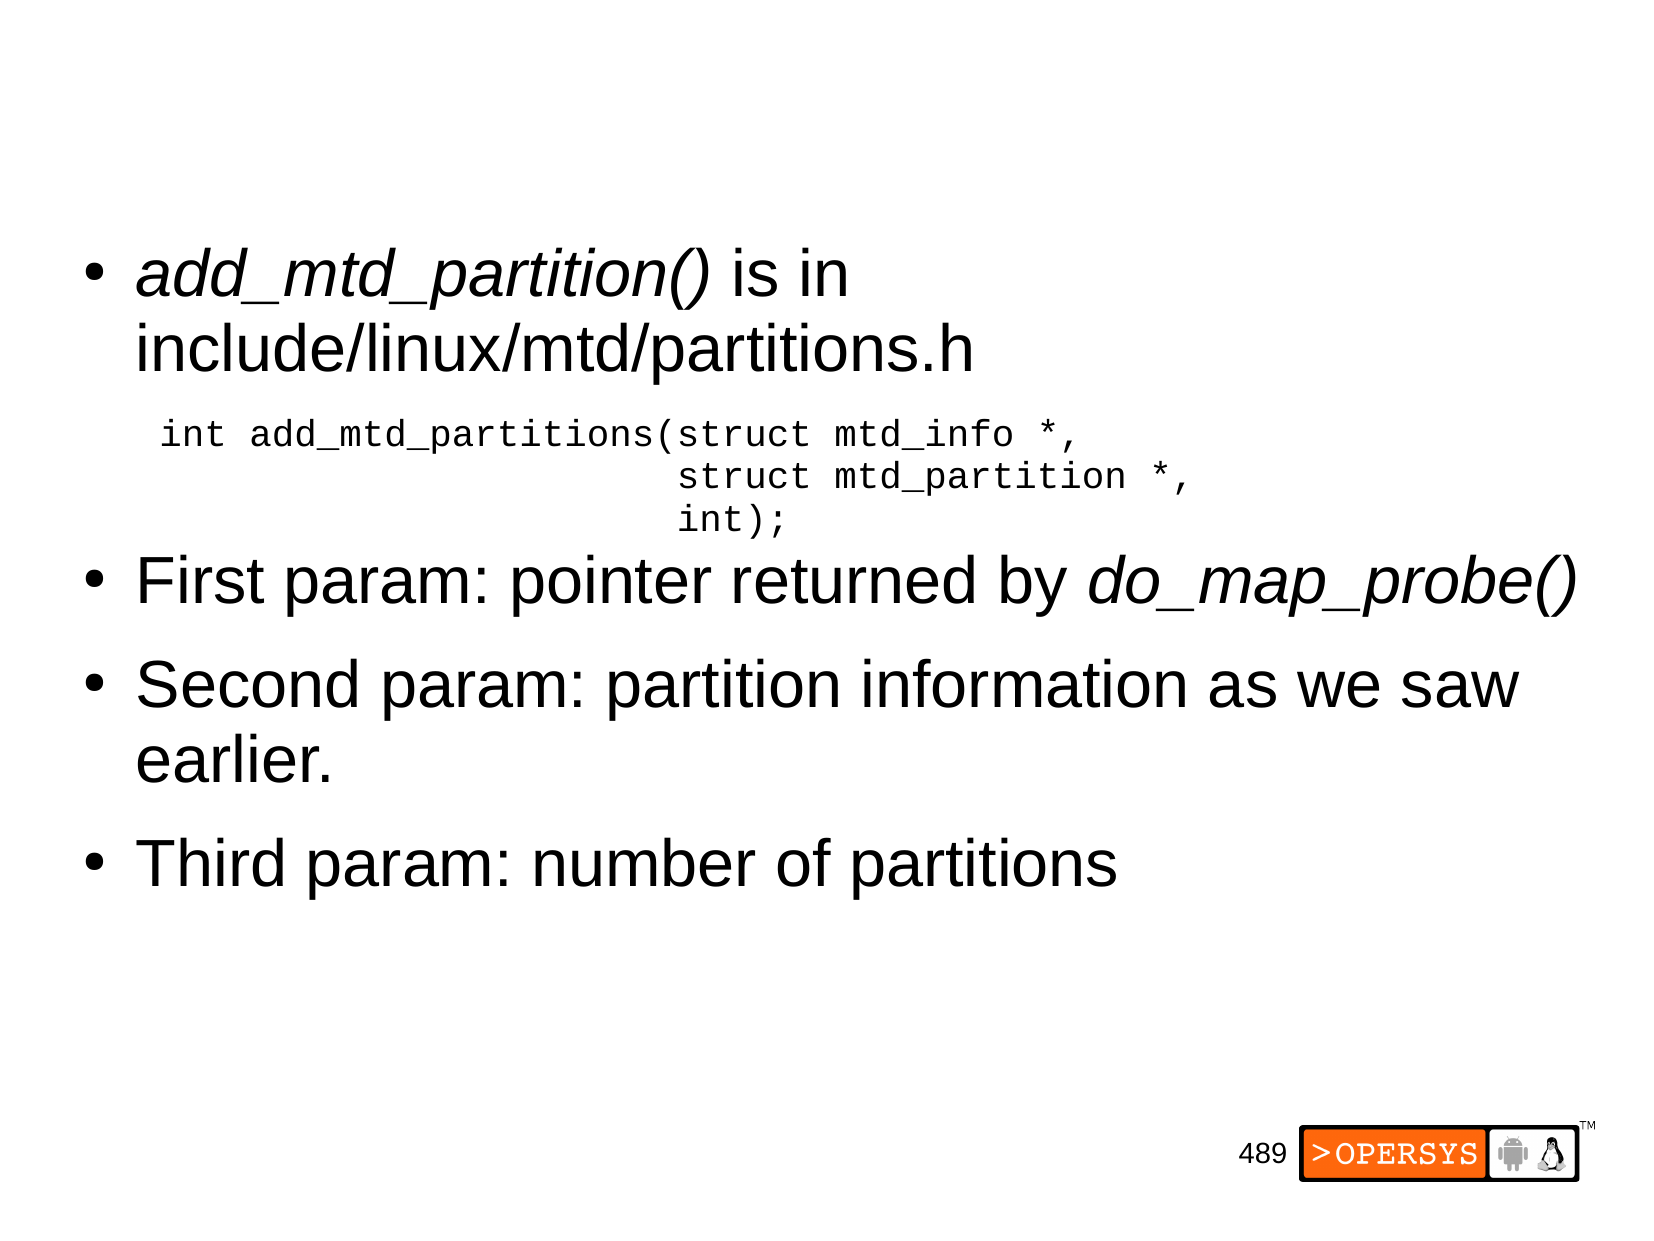

# add_mtd_partition() is in include/linux/mtd/partitions.h
int add_mtd_partitions(struct mtd_info *,
 struct mtd_partition *,
 int);
First param: pointer returned by do_map_probe()
Second param: partition information as we saw earlier.
Third param: number of partitions